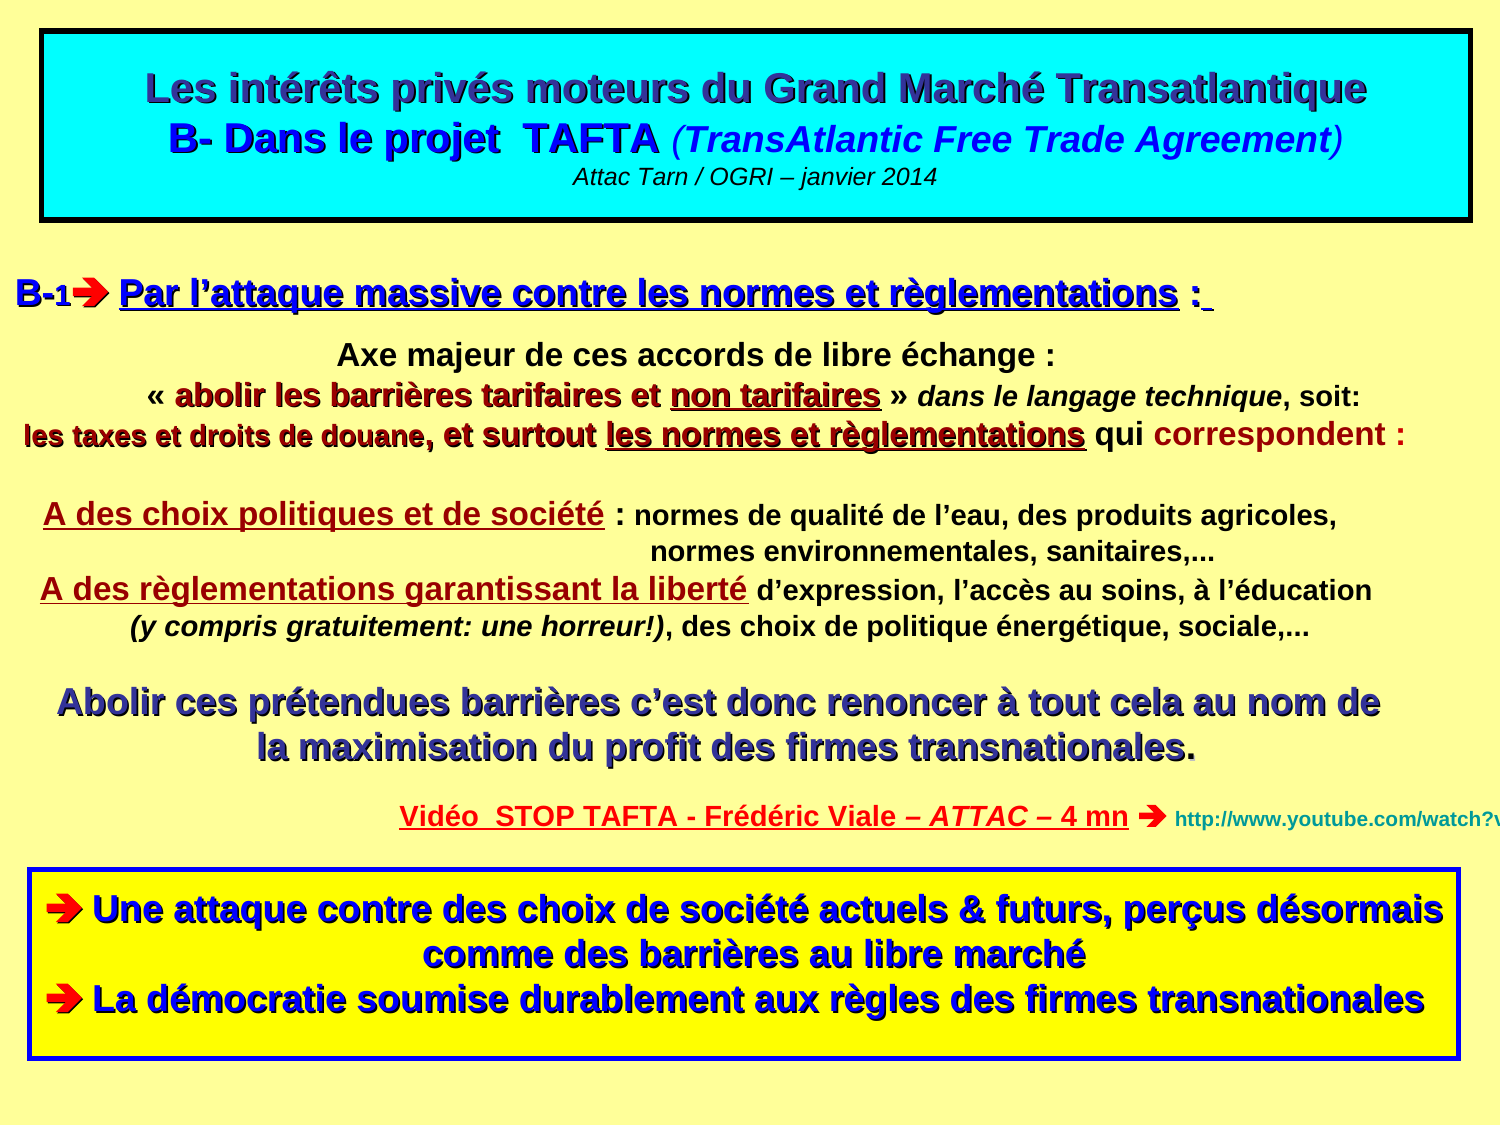

B-1 Par l’attaque massive contre les normes et règlementations :
 Axe majeur de ces accords de libre échange :
 « abolir les barrières tarifaires et non tarifaires » dans le langage technique, soit:
 les taxes et droits de douane, et surtout les normes et règlementations qui correspondent :
 A des choix politiques et de société : normes de qualité de l’eau, des produits agricoles,
 normes environnementales, sanitaires,...
 A des règlementations garantissant la liberté d’expression, l’accès au soins, à l’éducation
 (y compris gratuitement: une horreur!), des choix de politique énergétique, sociale,...
 Abolir ces prétendues barrières c’est donc renoncer à tout cela au nom de
 la maximisation du profit des firmes transnationales.
Les intérêts privés moteurs du Grand Marché Transatlantique
B- Dans le projet TAFTA (TransAtlantic Free Trade Agreement)
Attac Tarn / OGRI – janvier 2014
 Vidéo STOP TAFTA - Frédéric Viale – ATTAC – 4 mn  http://www.youtube.com/watch?v=9jl4St1aCgc&feature=youtu.be
 Une attaque contre des choix de société actuels & futurs, perçus désormais
 comme des barrières au libre marché
 La démocratie soumise durablement aux règles des firmes transnationales